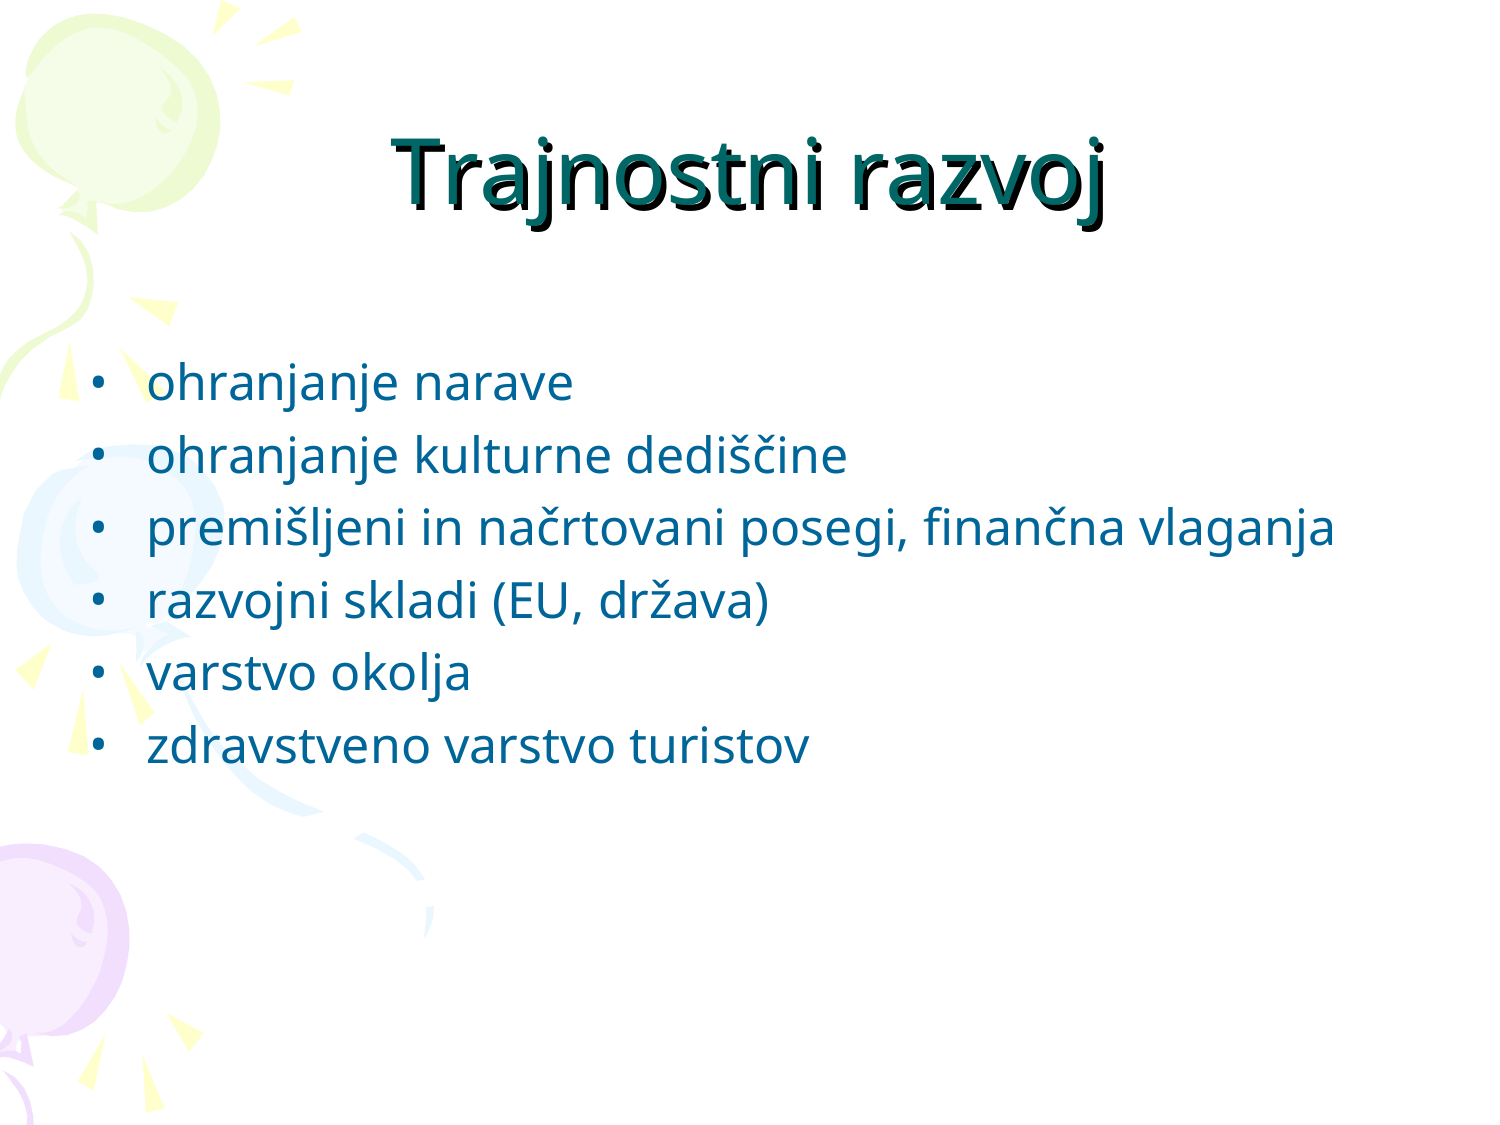

# Trajnostni razvoj
ohranjanje narave
ohranjanje kulturne dediščine
premišljeni in načrtovani posegi, finančna vlaganja
razvojni skladi (EU, država)
varstvo okolja
zdravstveno varstvo turistov